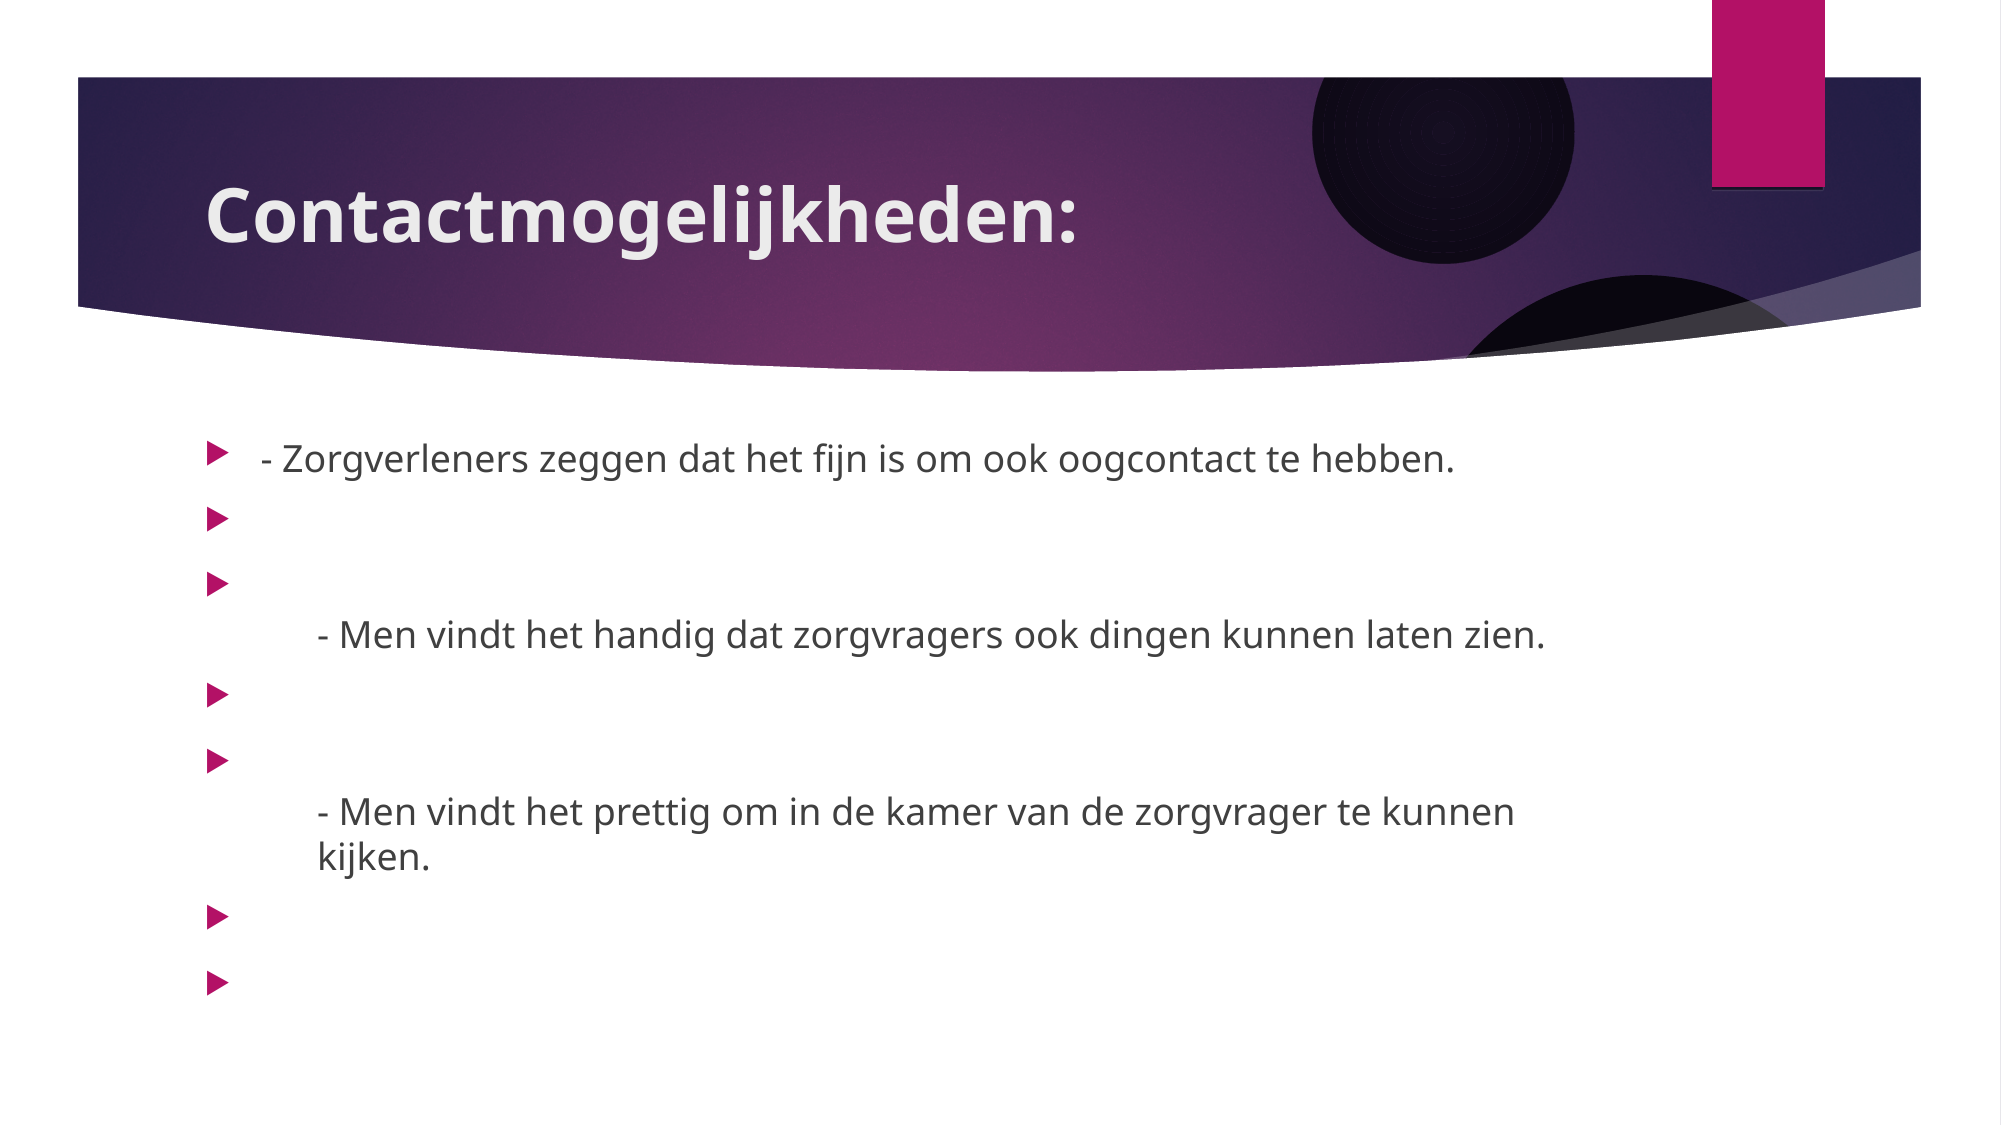

# Contactmogelijkheden:
- Zorgverleners zeggen dat het fijn is om ook oogcontact te hebben.
- Men vindt het handig dat zorgvragers ook dingen kunnen laten zien.
- Men vindt het prettig om in de kamer van de zorgvrager te kunnen kijken.